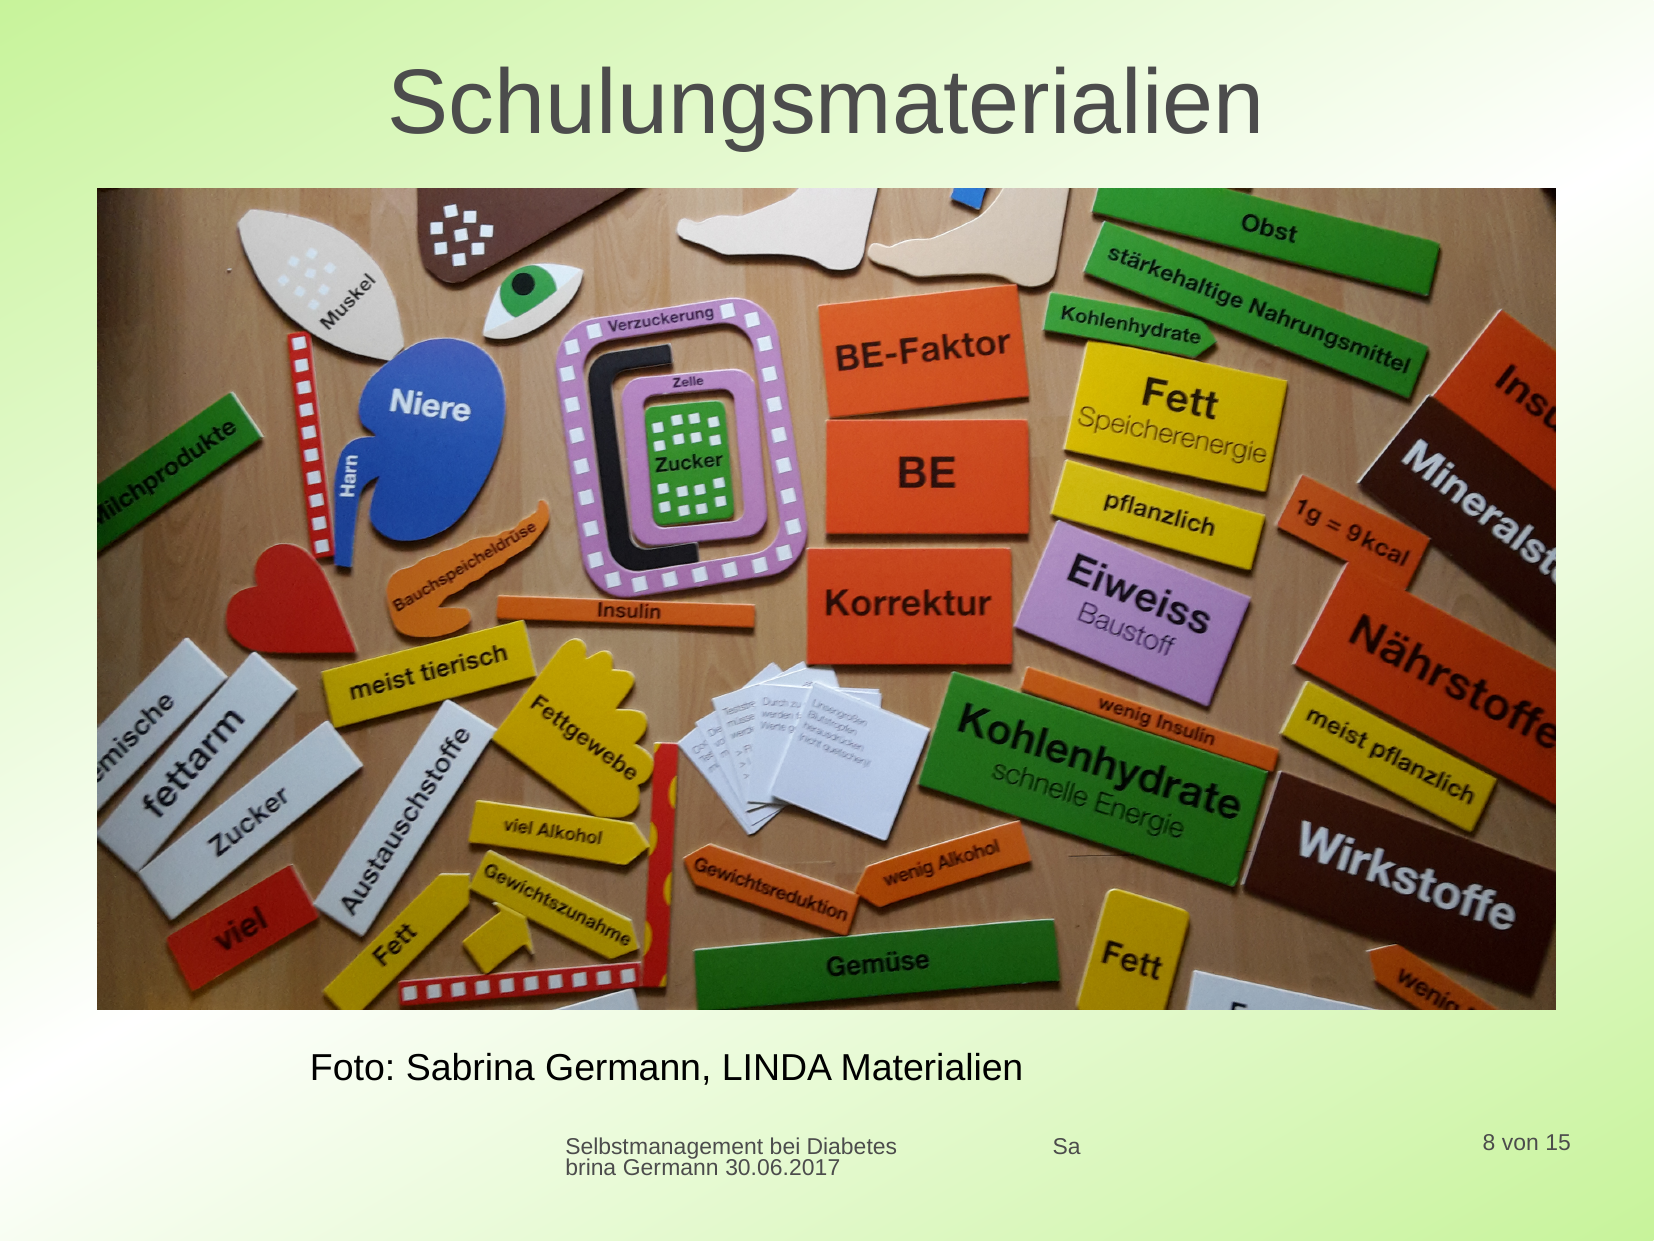

# Schulungsmaterialien
Foto: Sabrina Germann, LINDA Materialien
8
Selbstmanagement bei Diabetes Sabrina Germann 30.06.2017